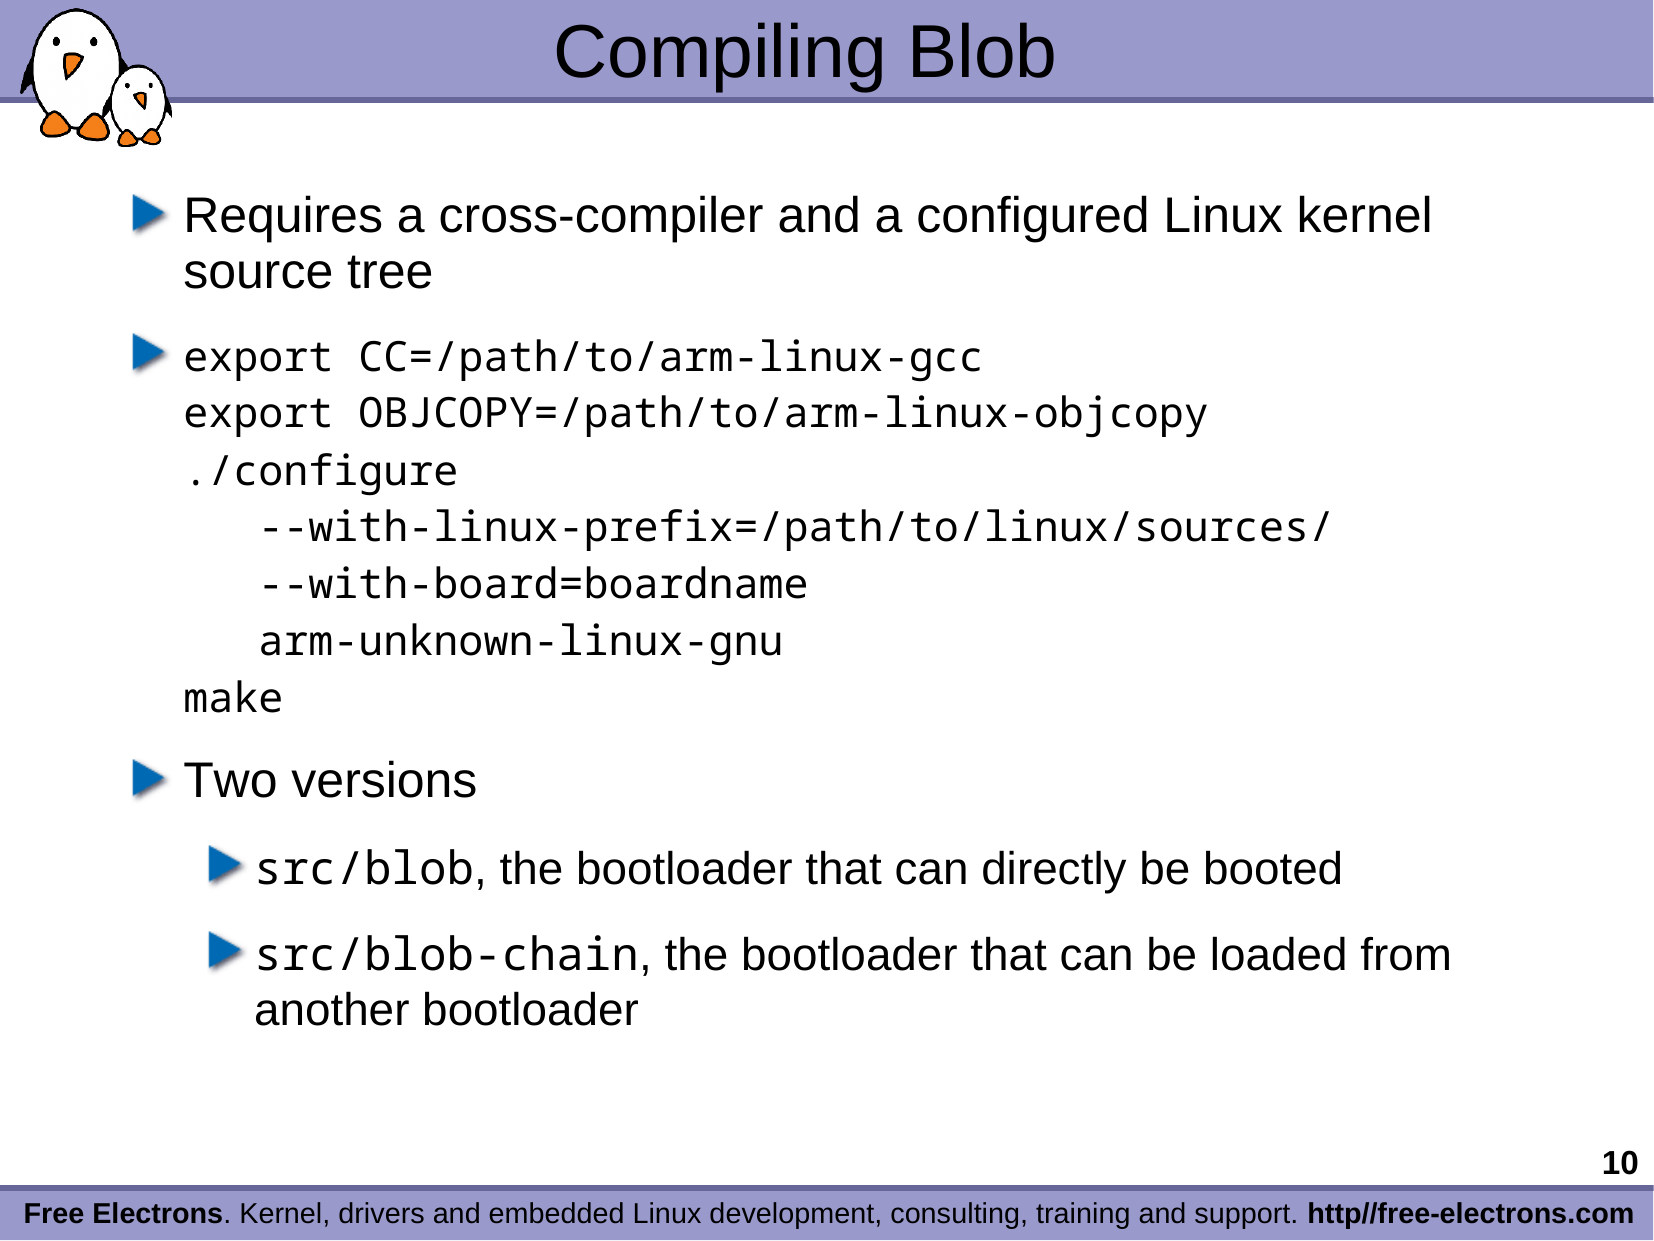

# Compiling Blob
Requires a cross-compiler and a configured Linux kernel source tree
export CC=/path/to/arm-linux-gcc
export OBJCOPY=/path/to/arm-linux-objcopy
./configure
 --with-linux-prefix=/path/to/linux/sources/
 --with-board=boardname
 arm-unknown-linux-gnu
make
Two versions
src/blob, the bootloader that can directly be booted
src/blob-chain, the bootloader that can be loaded from another bootloader